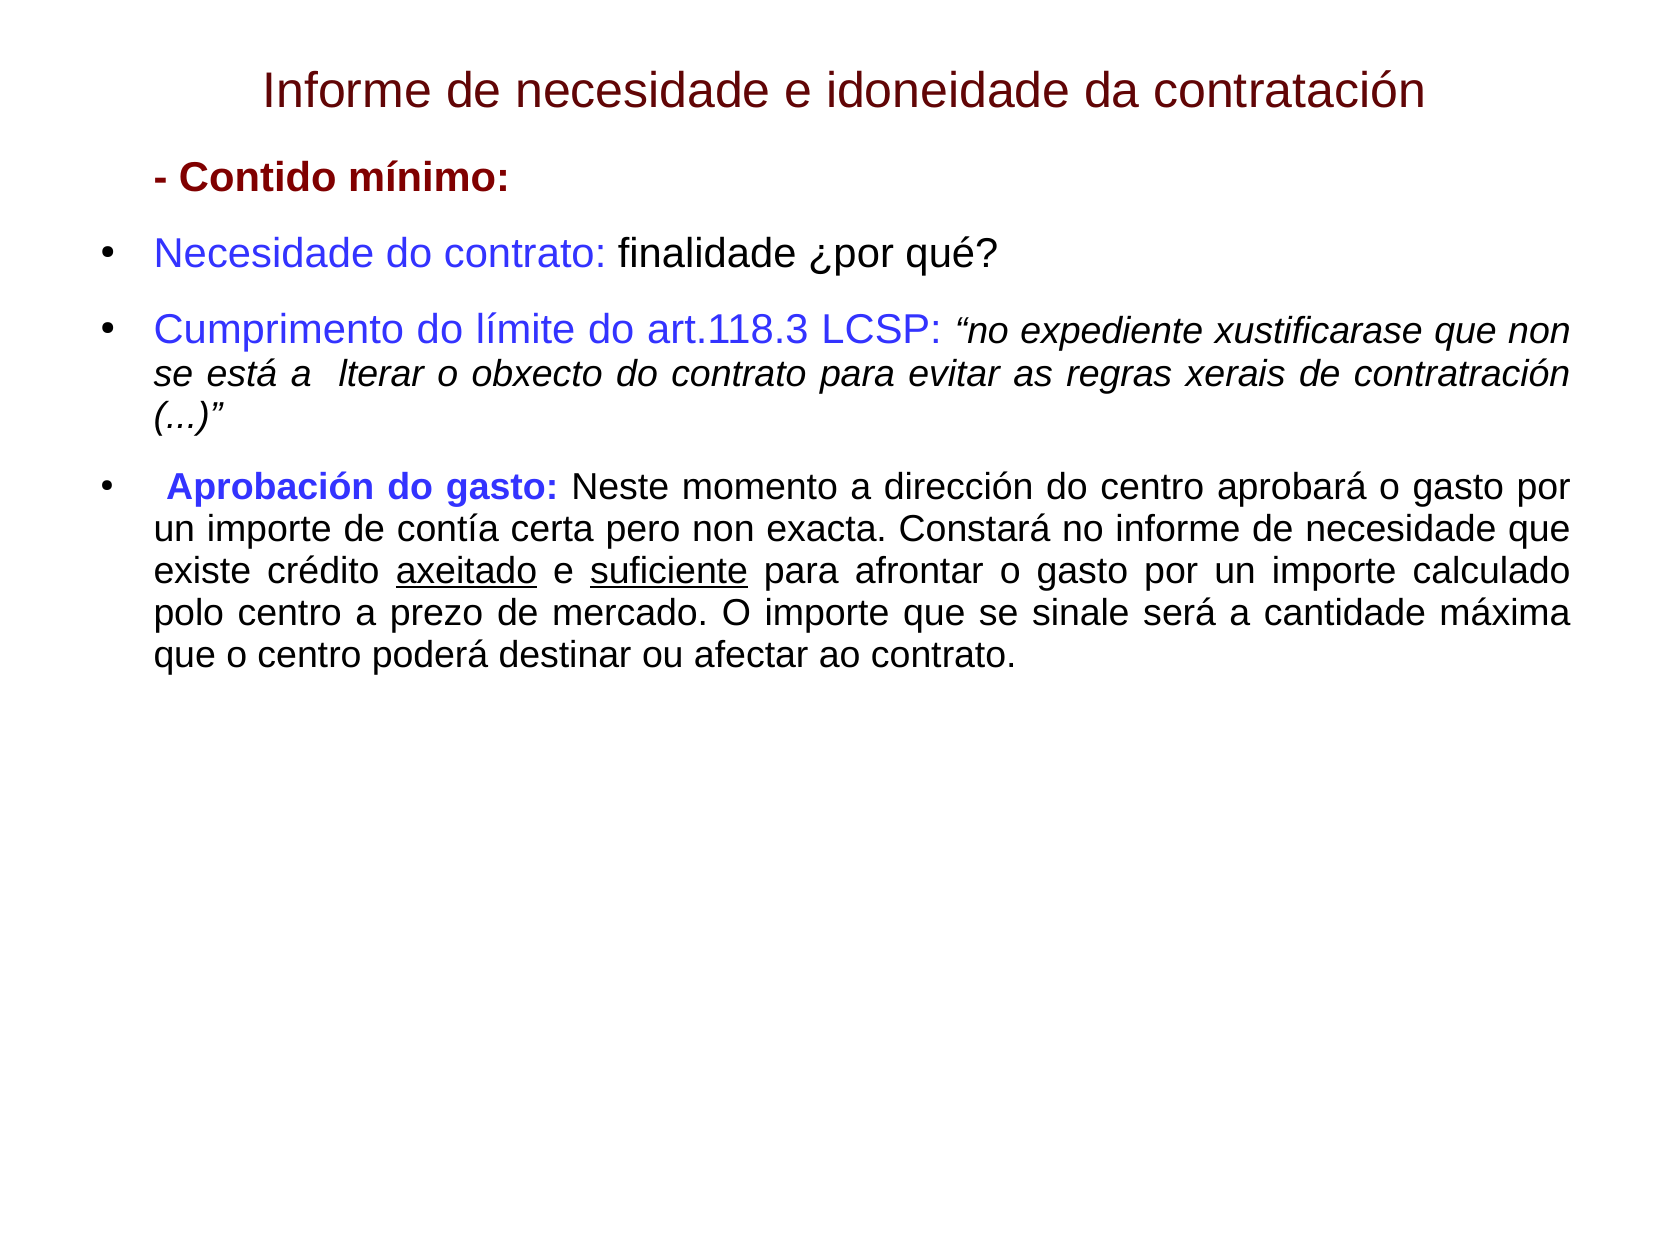

# Informe de necesidade e idoneidade da contratación
- Contido mínimo:
Necesidade do contrato: finalidade ¿por qué?
Cumprimento do límite do art.118.3 LCSP: “no expediente xustificarase que non se está a lterar o obxecto do contrato para evitar as regras xerais de contratración (...)”
 Aprobación do gasto: Neste momento a dirección do centro aprobará o gasto por un importe de contía certa pero non exacta. Constará no informe de necesidade que existe crédito axeitado e suficiente para afrontar o gasto por un importe calculado polo centro a prezo de mercado. O importe que se sinale será a cantidade máxima que o centro poderá destinar ou afectar ao contrato.